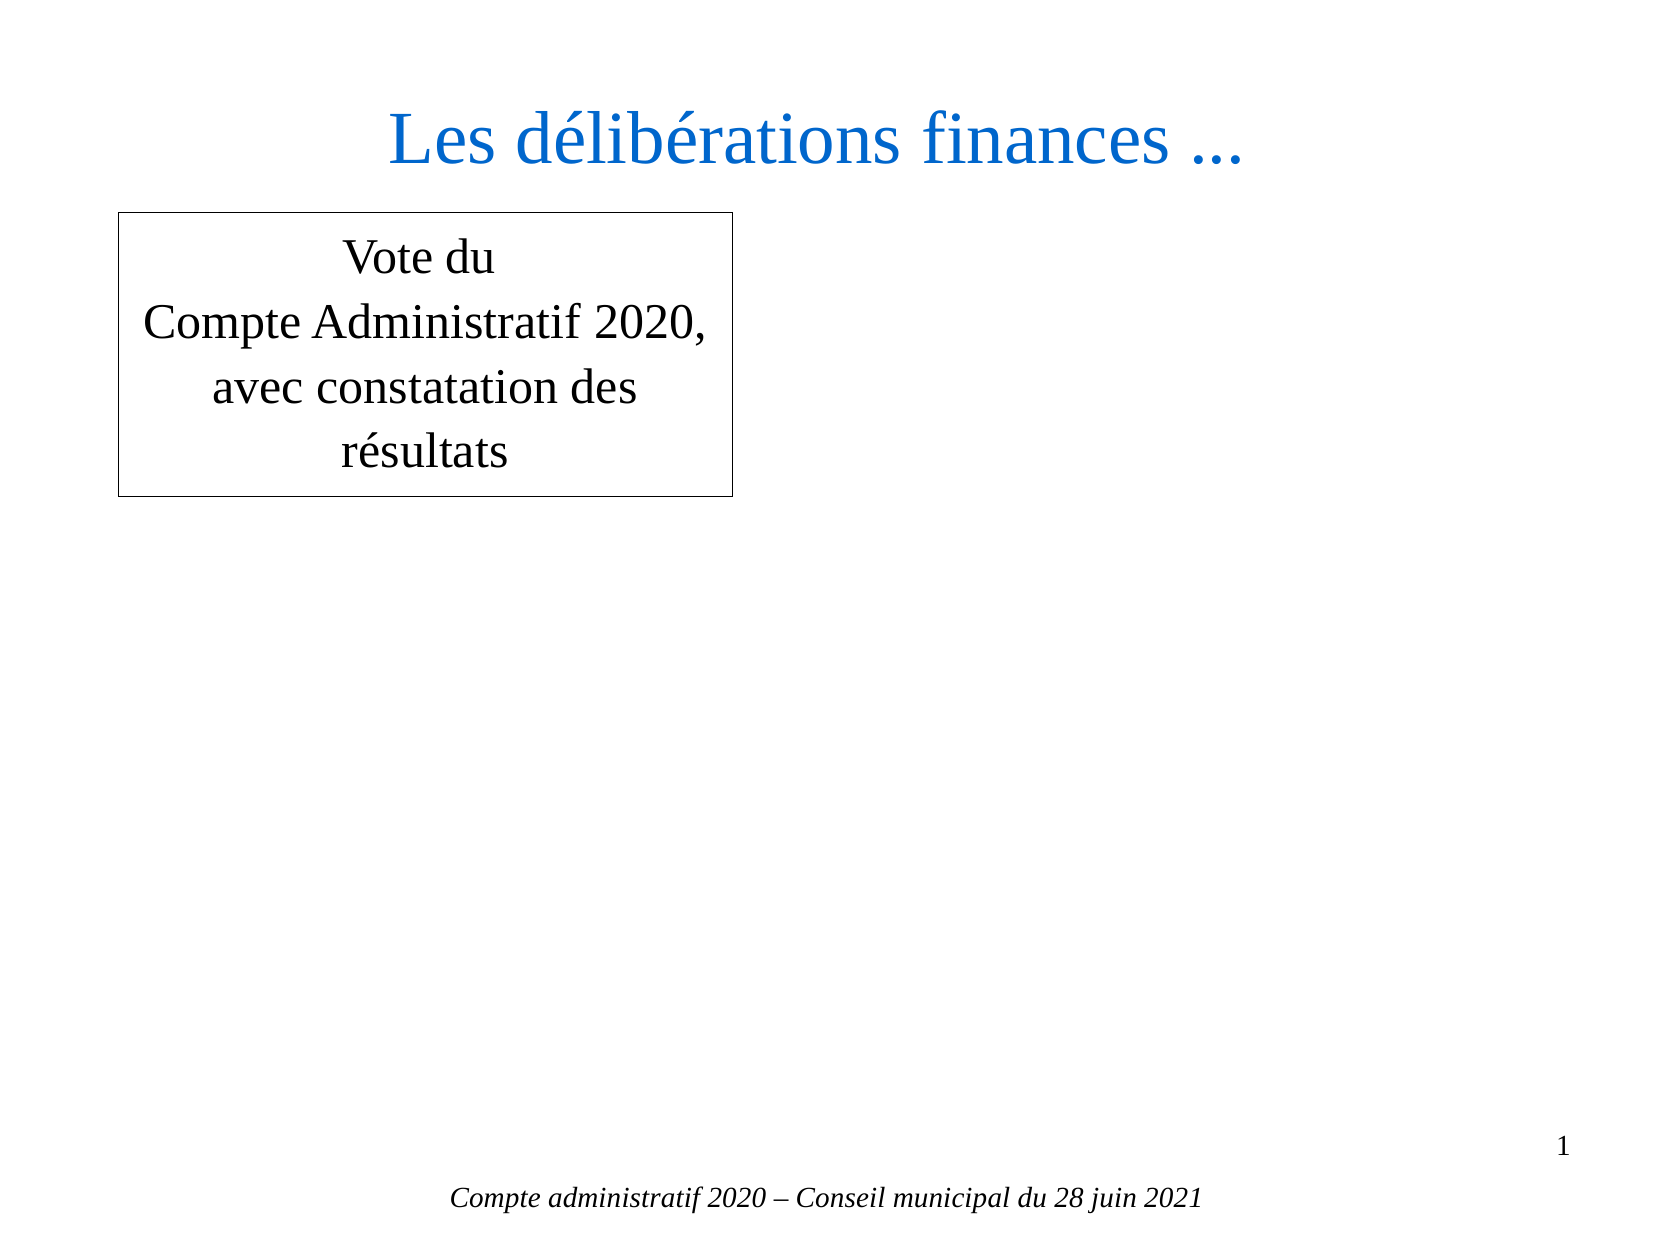

# Les délibérations finances ...
Vote du
Compte Administratif 2020, avec constatation des résultats
1